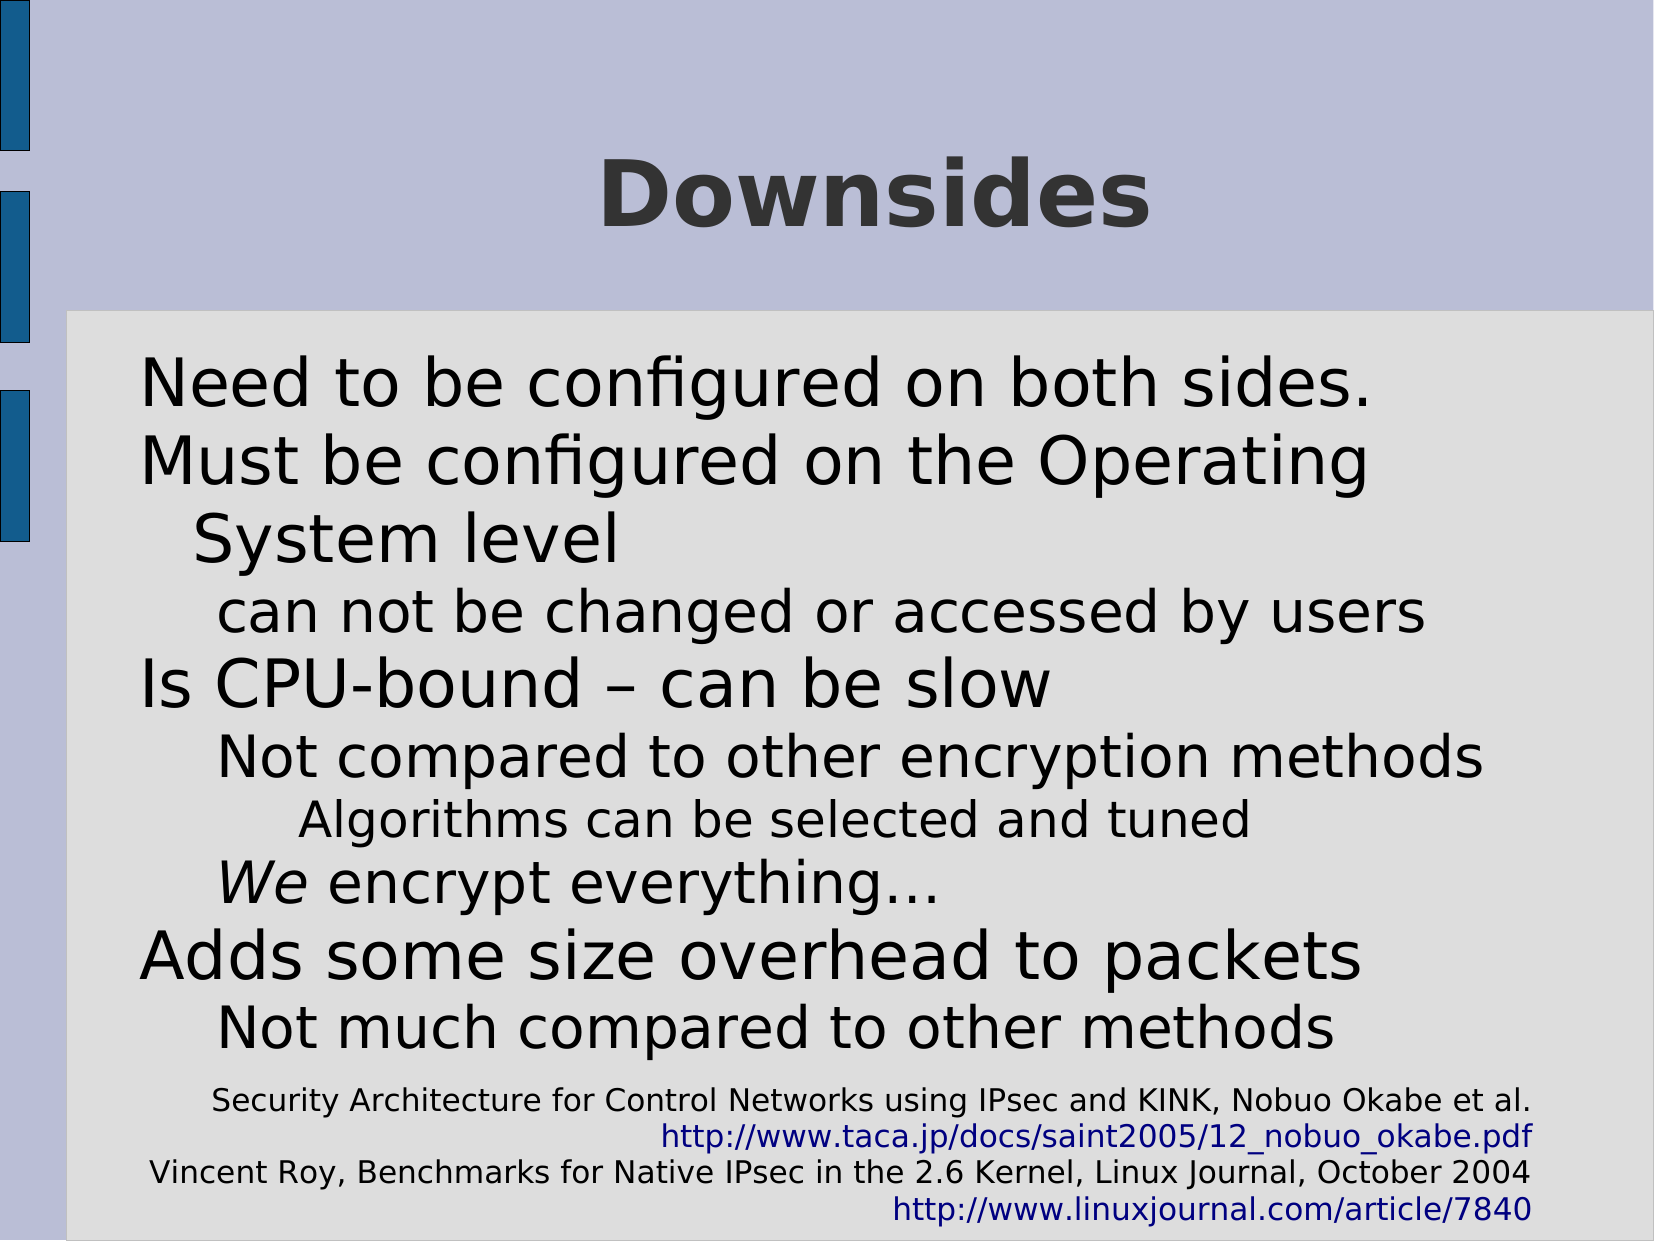

# Downsides
Need to be configured on both sides.
Must be configured on the Operating System level
can not be changed or accessed by users
Is CPU-bound – can be slow
Not compared to other encryption methods
Algorithms can be selected and tuned
We encrypt everything…
Adds some size overhead to packets
Not much compared to other methods
Security Architecture for Control Networks using IPsec and KINK, Nobuo Okabe et al.
http://www.taca.jp/docs/saint2005/12_nobuo_okabe.pdf
Vincent Roy, Benchmarks for Native IPsec in the 2.6 Kernel, Linux Journal, October 2004
http://www.linuxjournal.com/article/7840